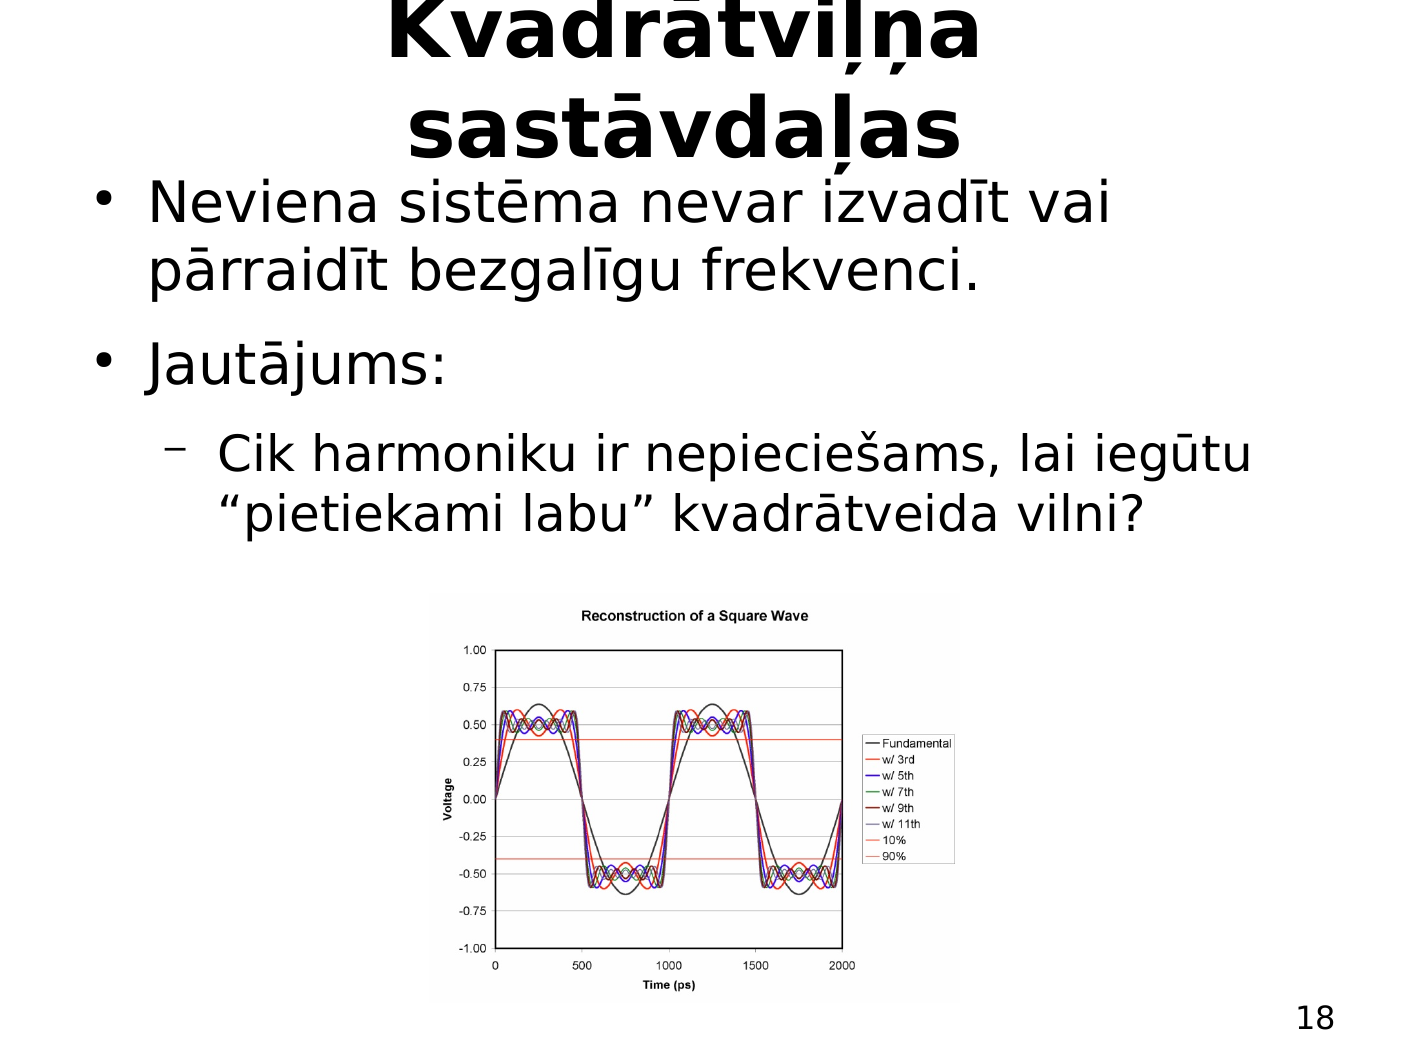

# Kvadrātviļņa sastāvdaļas
Neviena sistēma nevar izvadīt vai pārraidīt bezgalīgu frekvenci.
Jautājums:
Cik harmoniku ir nepieciešams, lai iegūtu “pietiekami labu” kvadrātveida vilni?